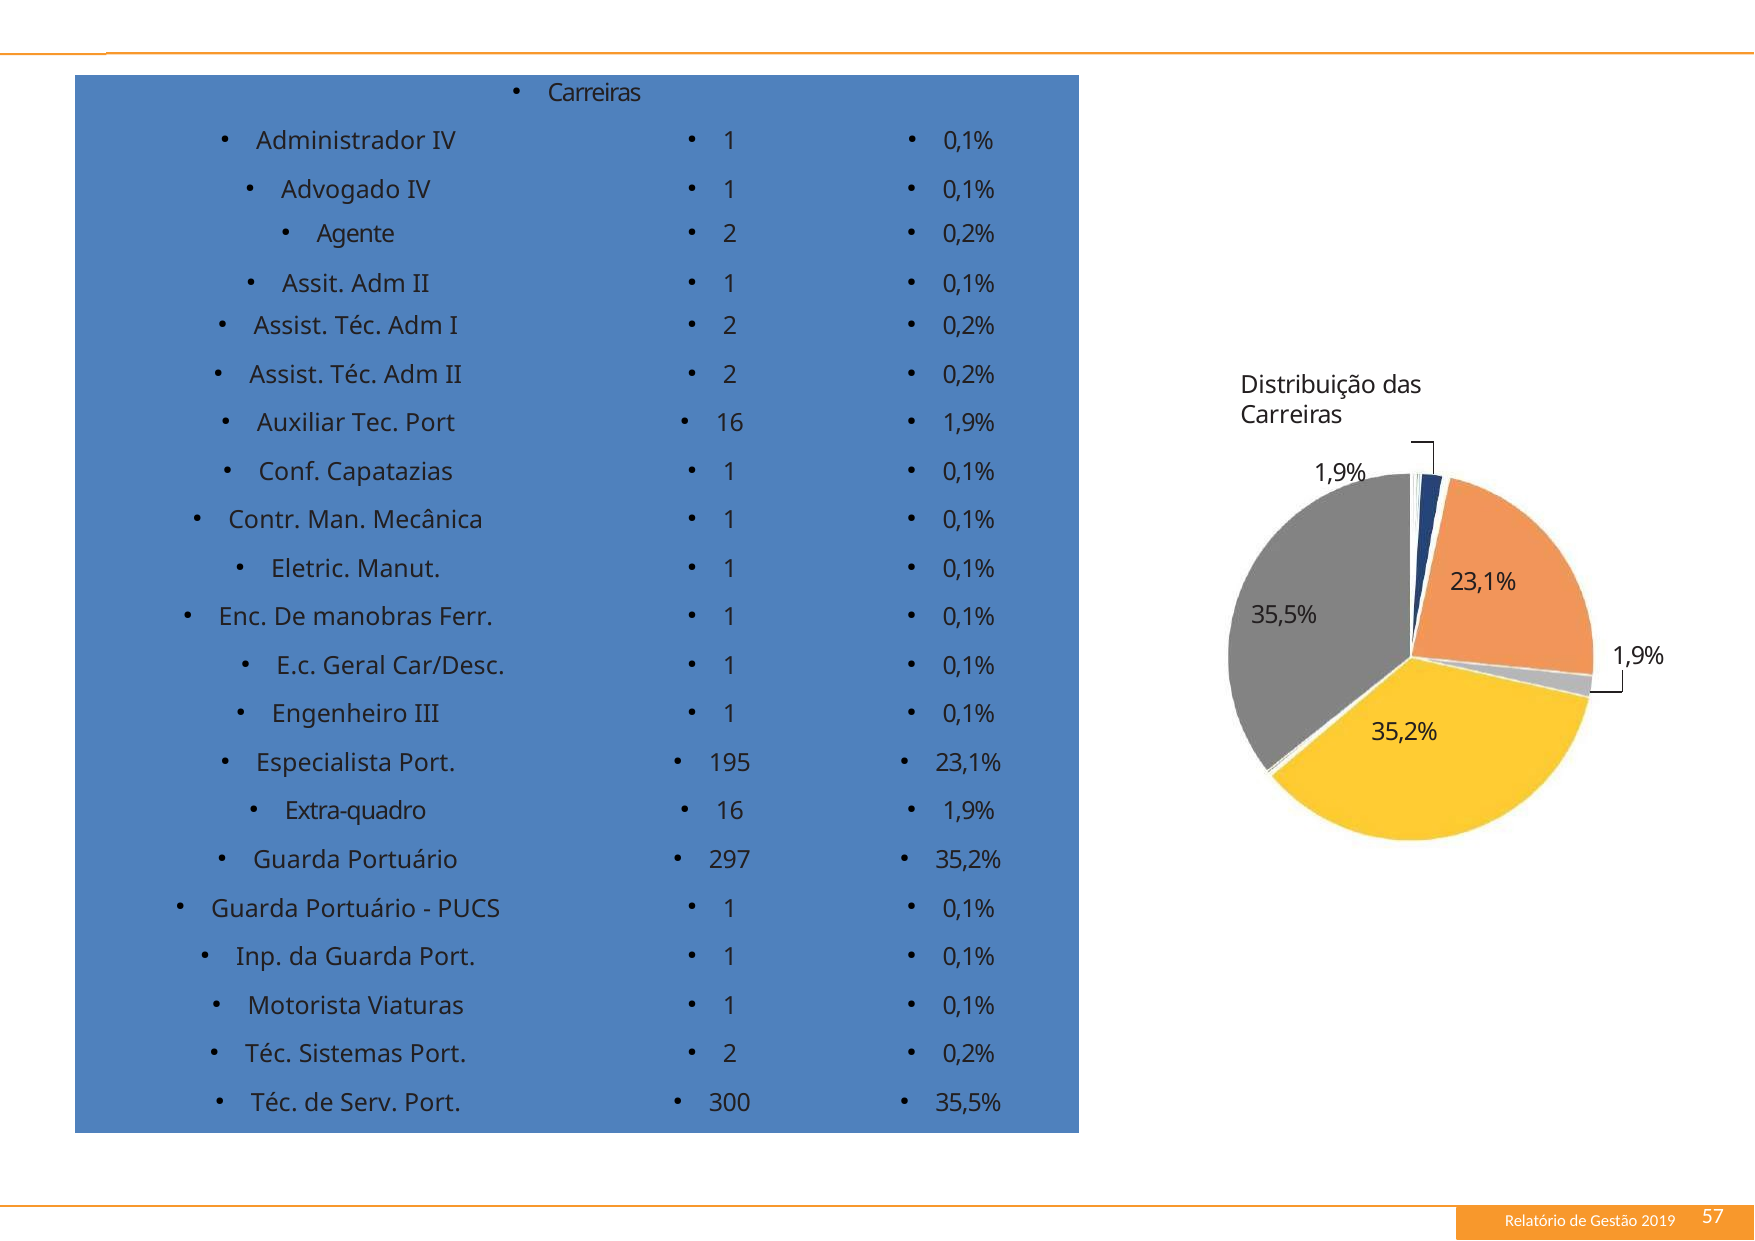

| Carreiras | | |
| --- | --- | --- |
| Administrador IV | 1 | 0,1% |
| Advogado IV | 1 | 0,1% |
| Agente | 2 | 0,2% |
| Assit. Adm II | 1 | 0,1% |
| Assist. Téc. Adm I | 2 | 0,2% |
| Assist. Téc. Adm II | 2 | 0,2% |
| Auxiliar Tec. Port | 16 | 1,9% |
| Conf. Capatazias | 1 | 0,1% |
| Contr. Man. Mecânica | 1 | 0,1% |
| Eletric. Manut. | 1 | 0,1% |
| Enc. De manobras Ferr. | 1 | 0,1% |
| E.c. Geral Car/Desc. | 1 | 0,1% |
| Engenheiro III | 1 | 0,1% |
| Especialista Port. | 195 | 23,1% |
| Extra-quadro | 16 | 1,9% |
| Guarda Portuário | 297 | 35,2% |
| Guarda Portuário - PUCS | 1 | 0,1% |
| Inp. da Guarda Port. | 1 | 0,1% |
| Motorista Viaturas | 1 | 0,1% |
| Téc. Sistemas Port. | 2 | 0,2% |
| Téc. de Serv. Port. | 300 | 35,5% |
Distribuição das Carreiras
1,9%
23,1%
35,5%
1,9%
35,2%
57
Relatório de Gestão 2019